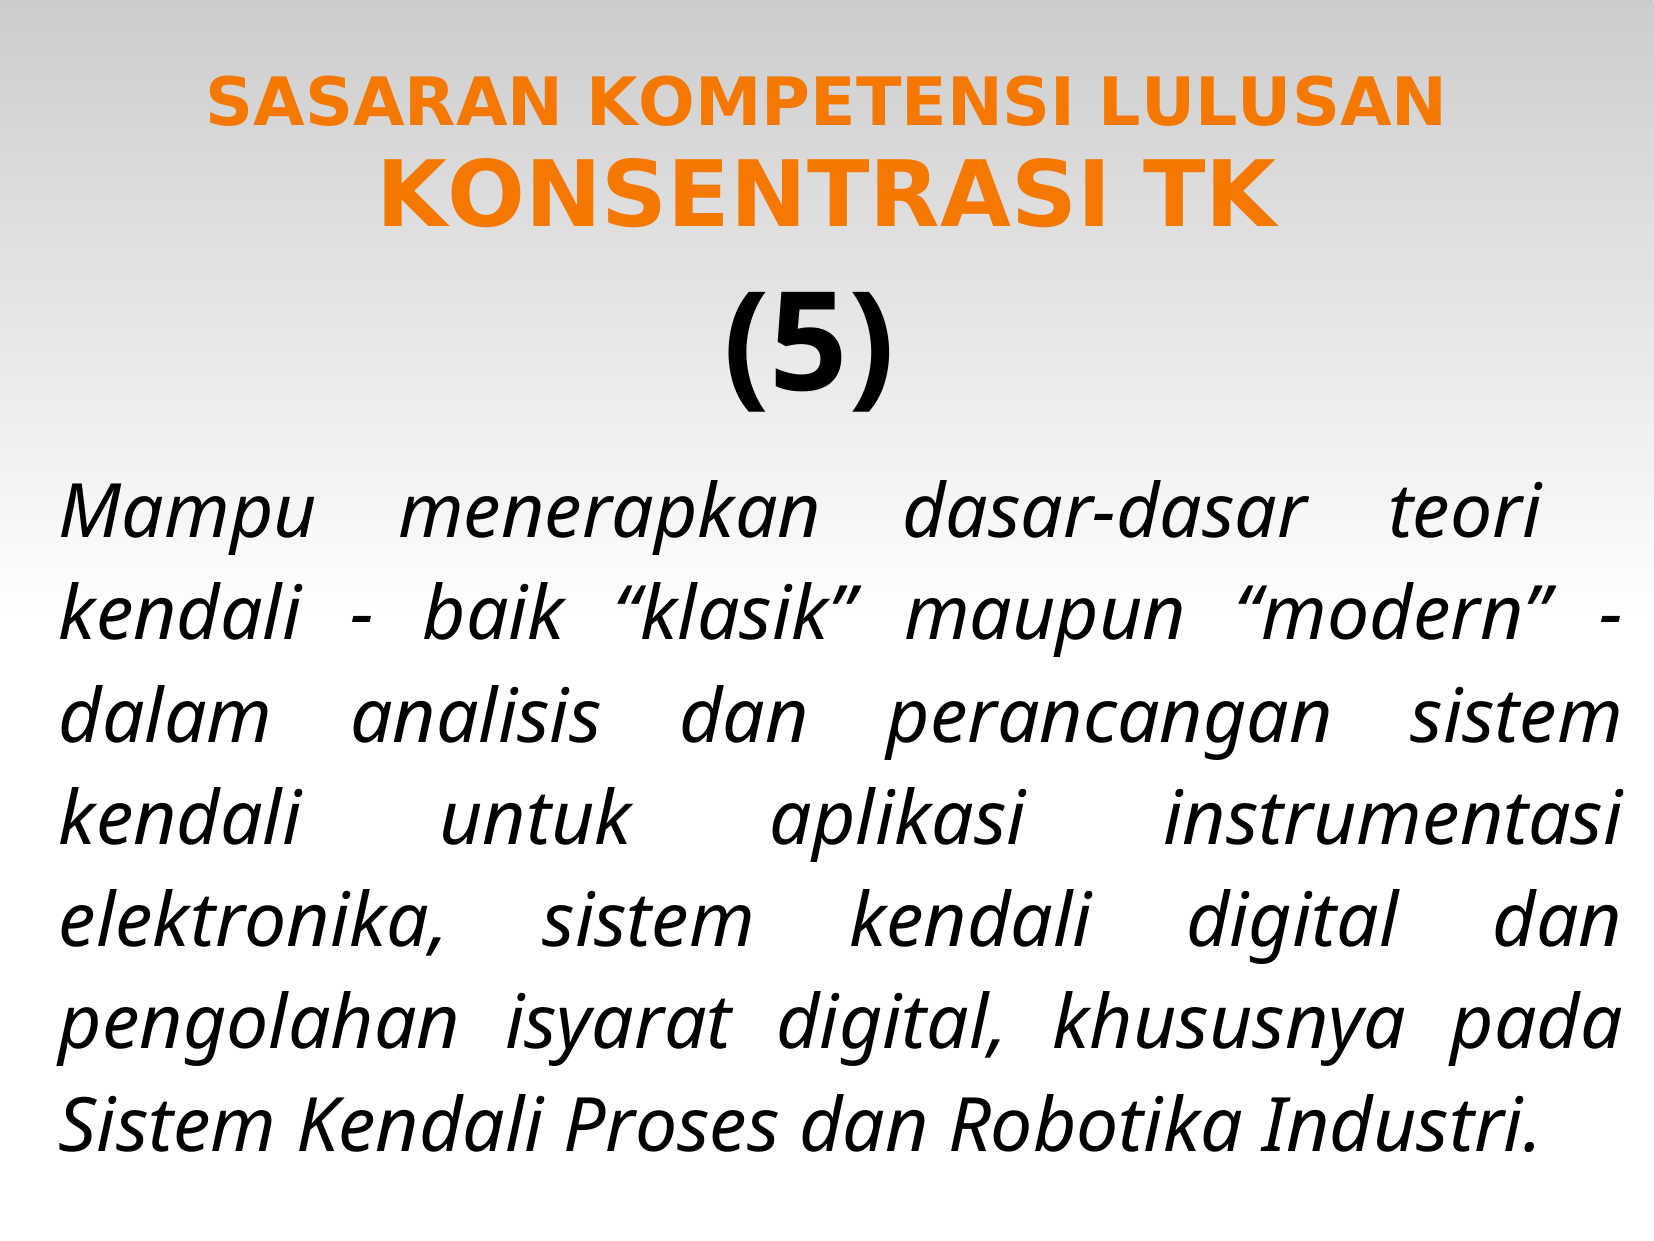

SASARAN KOMPETENSI LULUSAN
KONSENTRASI TK
(5)
# Mampu menerapkan dasar-dasar teori kendali - baik “klasik” maupun “modern” - dalam analisis dan perancangan sistem kendali untuk aplikasi instrumentasi elektronika, sistem kendali digital dan pengolahan isyarat digital, khususnya pada Sistem Kendali Proses dan Robotika Industri.